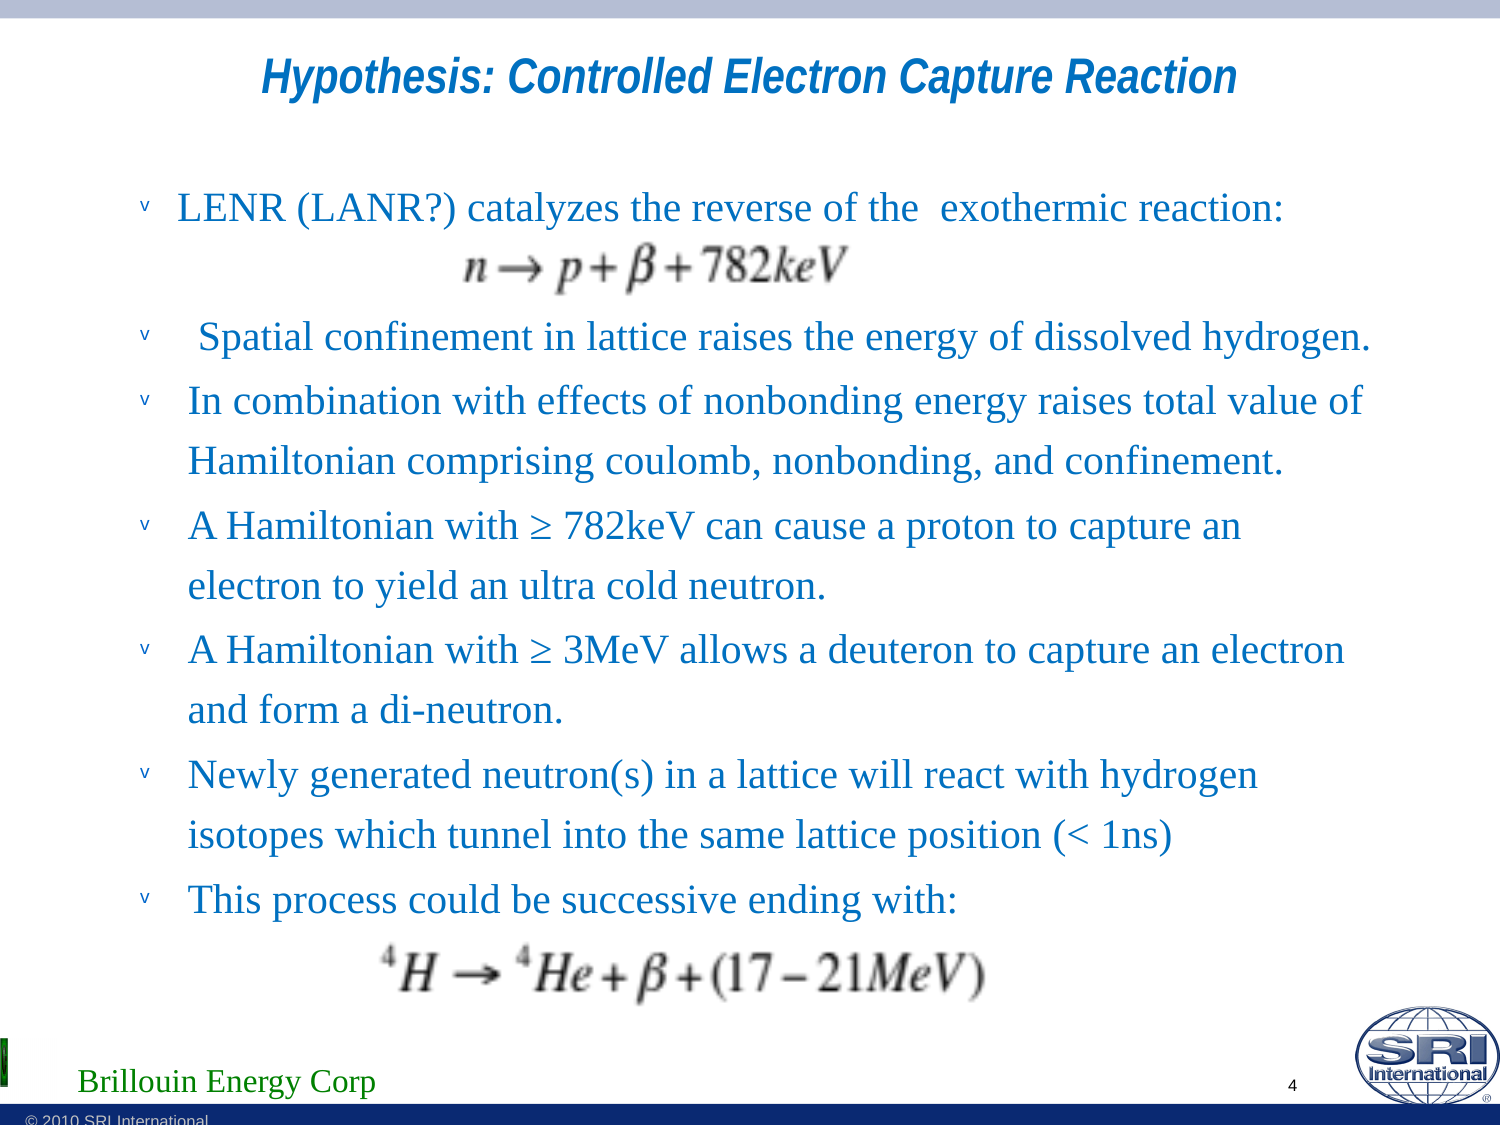

# Hypothesis: Controlled Electron Capture Reaction
 LENR (LANR?) catalyzes the reverse of the exothermic reaction:
 Spatial confinement in lattice raises the energy of dissolved hydrogen.
In combination with effects of nonbonding energy raises total value of Hamiltonian comprising coulomb, nonbonding, and confinement.
A Hamiltonian with ≥ 782keV can cause a proton to capture an electron to yield an ultra cold neutron.
A Hamiltonian with ≥ 3MeV allows a deuteron to capture an electron and form a di-neutron.
Newly generated neutron(s) in a lattice will react with hydrogen
isotopes which tunnel into the same lattice position (< 1ns)
This process could be successive ending with: